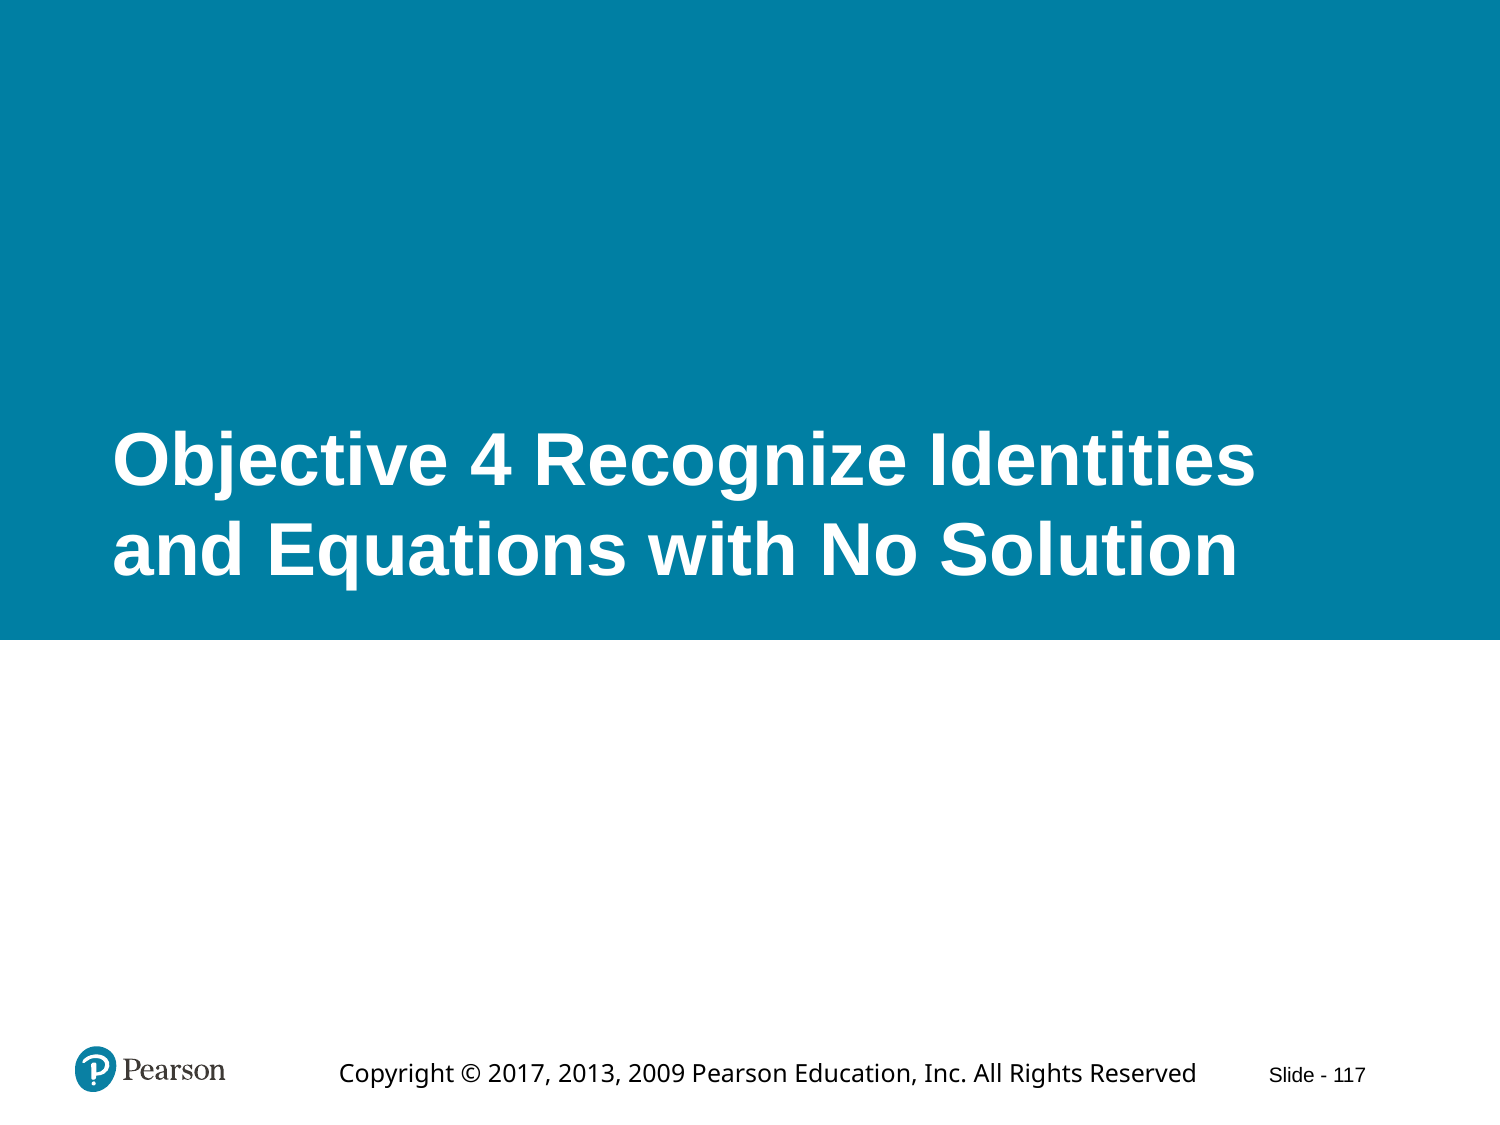

# Objective 4 Recognize Identities and Equations with No Solution